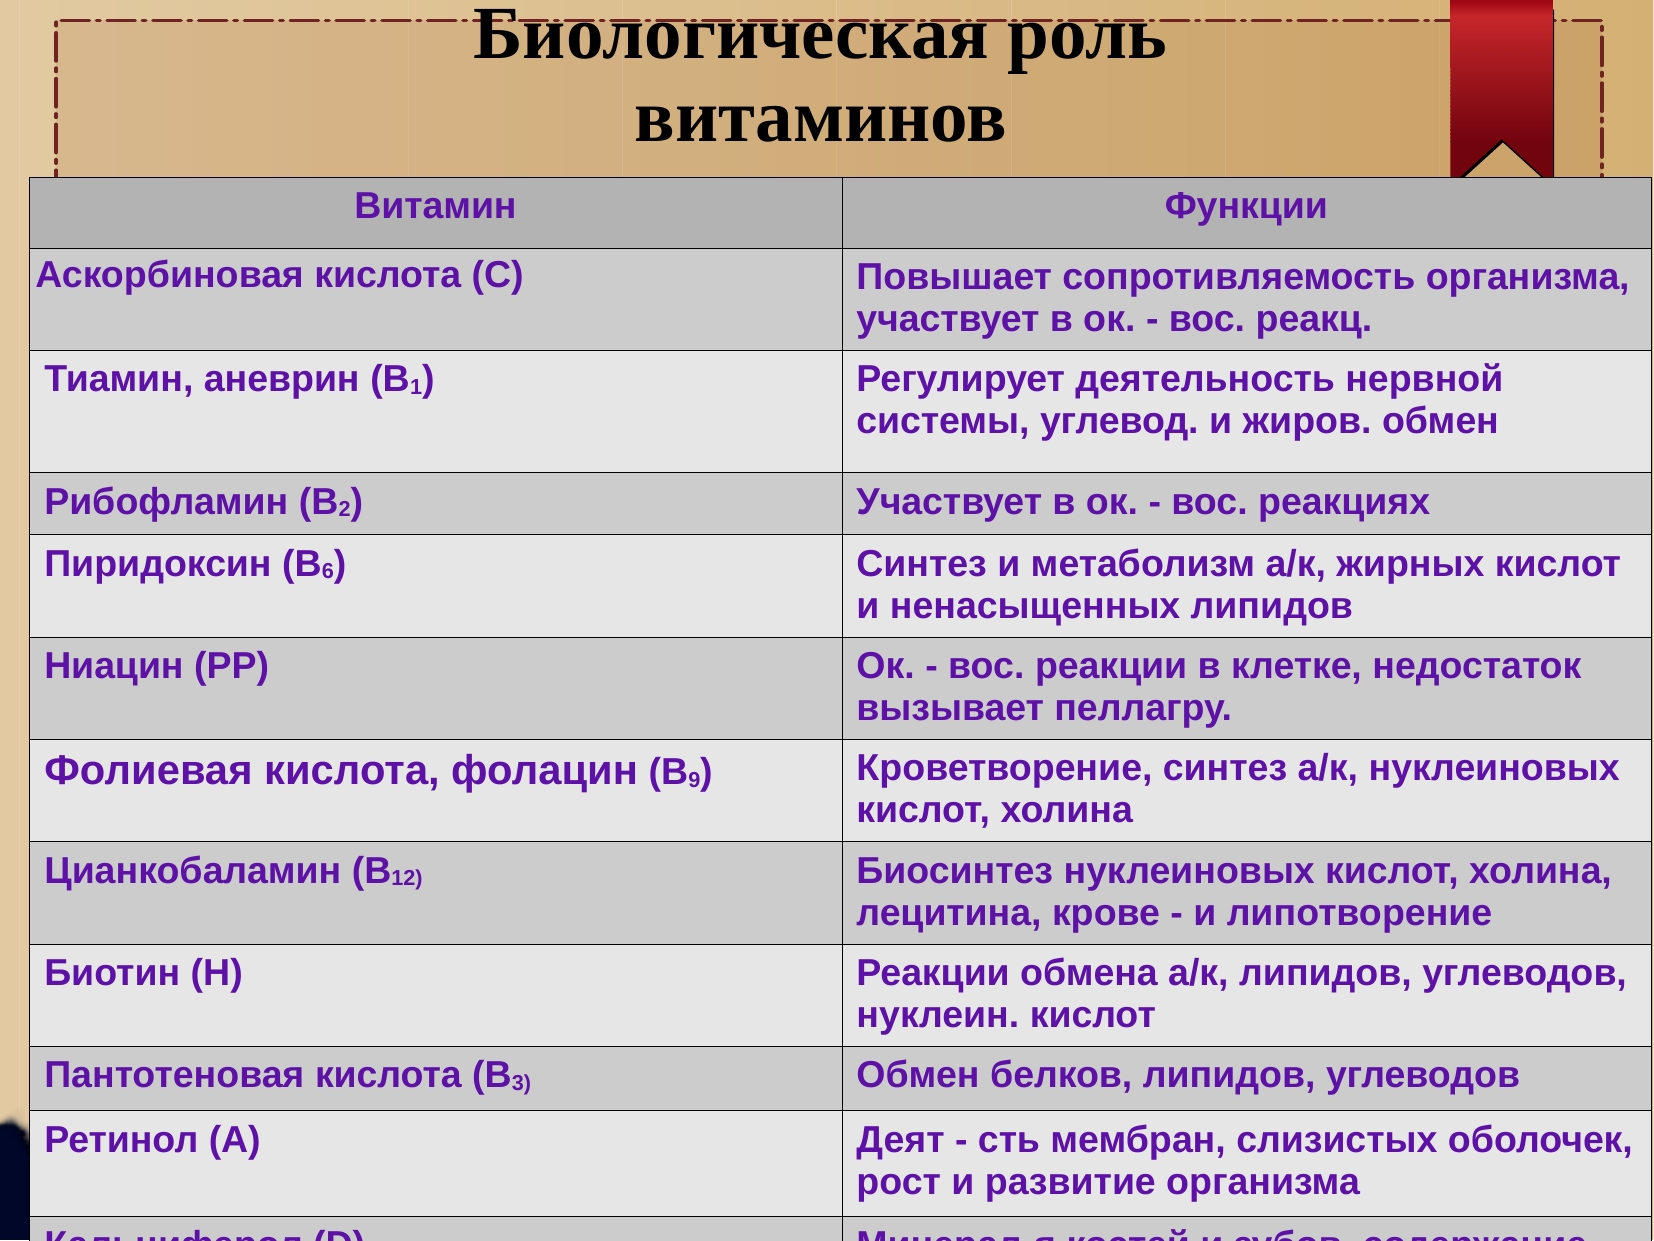

# Биологическая роль витаминов
| Витамин | Функции |
| --- | --- |
| Аскорбиновая кислота (С) | Повышает сопротивляемость организма, участвует в ок. - вос. реакц. |
| Тиамин, аневрин (В1) | Регулирует деятельность нервной системы, углевод. и жиров. обмен |
| Рибофламин (В2) | Участвует в ок. - вос. реакциях |
| Пиридоксин (В6) | Синтез и метаболизм а/к, жирных кислот и ненасыщенных липидов |
| Ниацин (РР) | Ок. - вос. реакции в клетке, недостаток вызывает пеллагру. |
| Фолиевая кислота, фолацин (В9) | Кроветворение, синтез а/к, нуклеиновых кислот, холина |
| Цианкобаламин (В12) | Биосинтез нуклеиновых кислот, холина, лецитина, крове - и липотворение |
| Биотин (Н) | Реакции обмена а/к, липидов, углеводов, нуклеин. кислот |
| Пантотеновая кислота (В3) | Обмен белков, липидов, углеводов |
| Ретинол (А) | Деят - сть мембран, слизистых оболочек, рост и развитие организма |
| Кальциферол (D) | Минерал-я костей и зубов, содержание кальция и фосфора в крови |